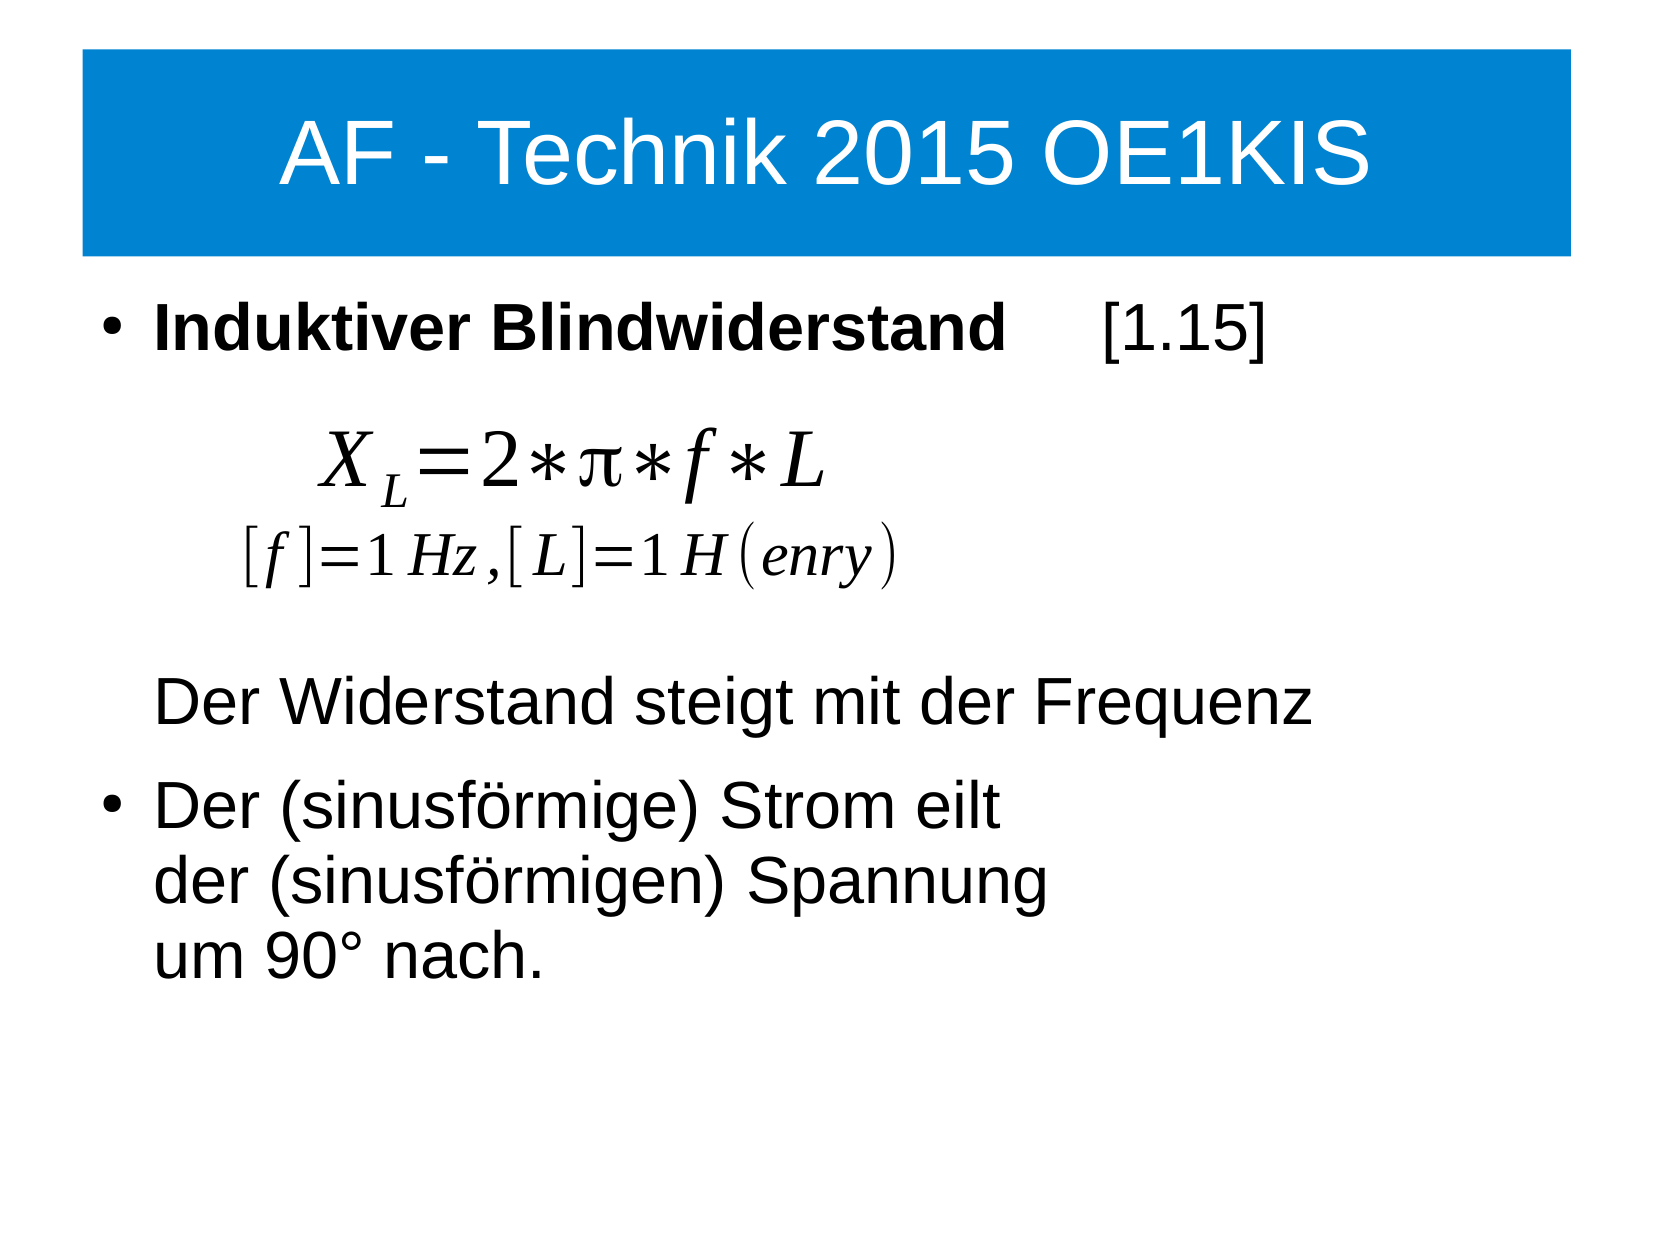

#
AF - Technik 2015 OE1KIS
Induktiver Blindwiderstand [1.15]
Der Widerstand steigt mit der Frequenz
Der (sinusförmige) Strom eilt
der (sinusförmigen) Spannung
um 90° nach.